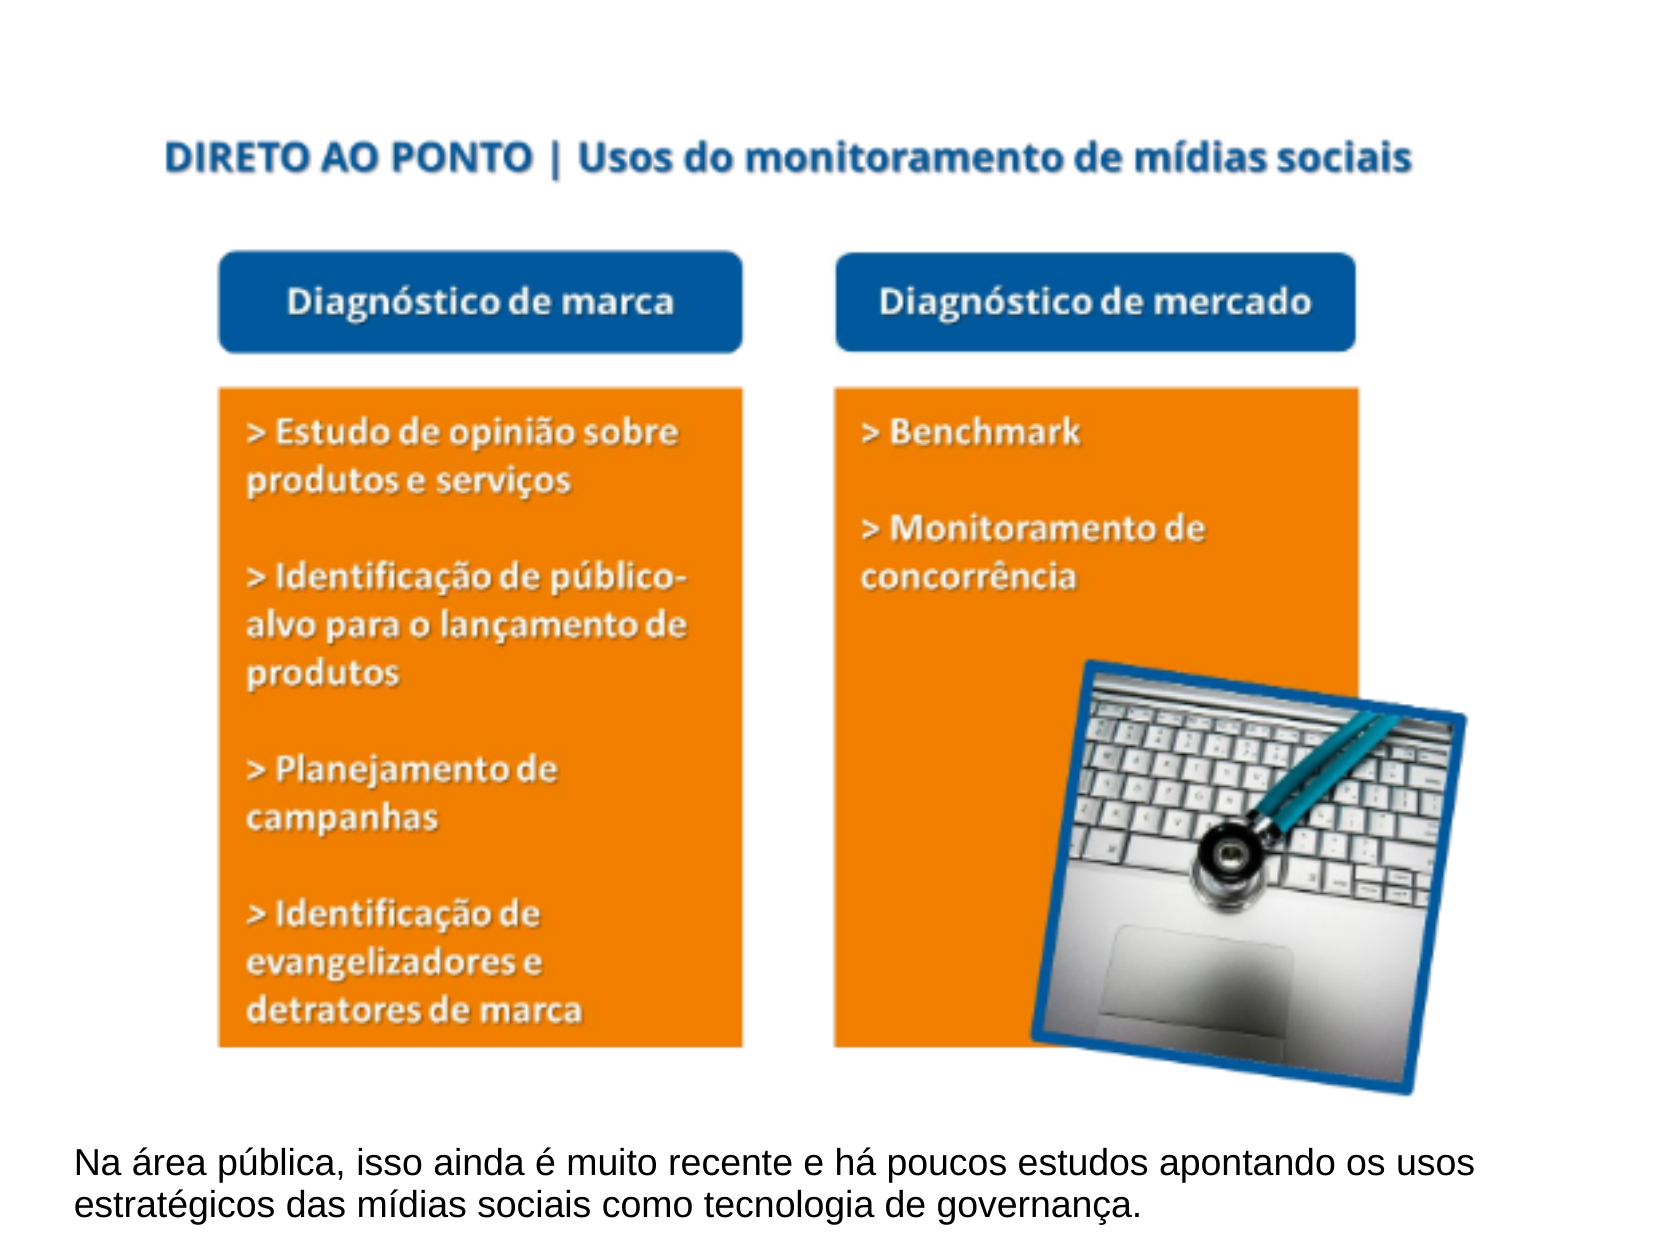

Na área pública, isso ainda é muito recente e há poucos estudos apontando os usos
estratégicos das mídias sociais como tecnologia de governança.